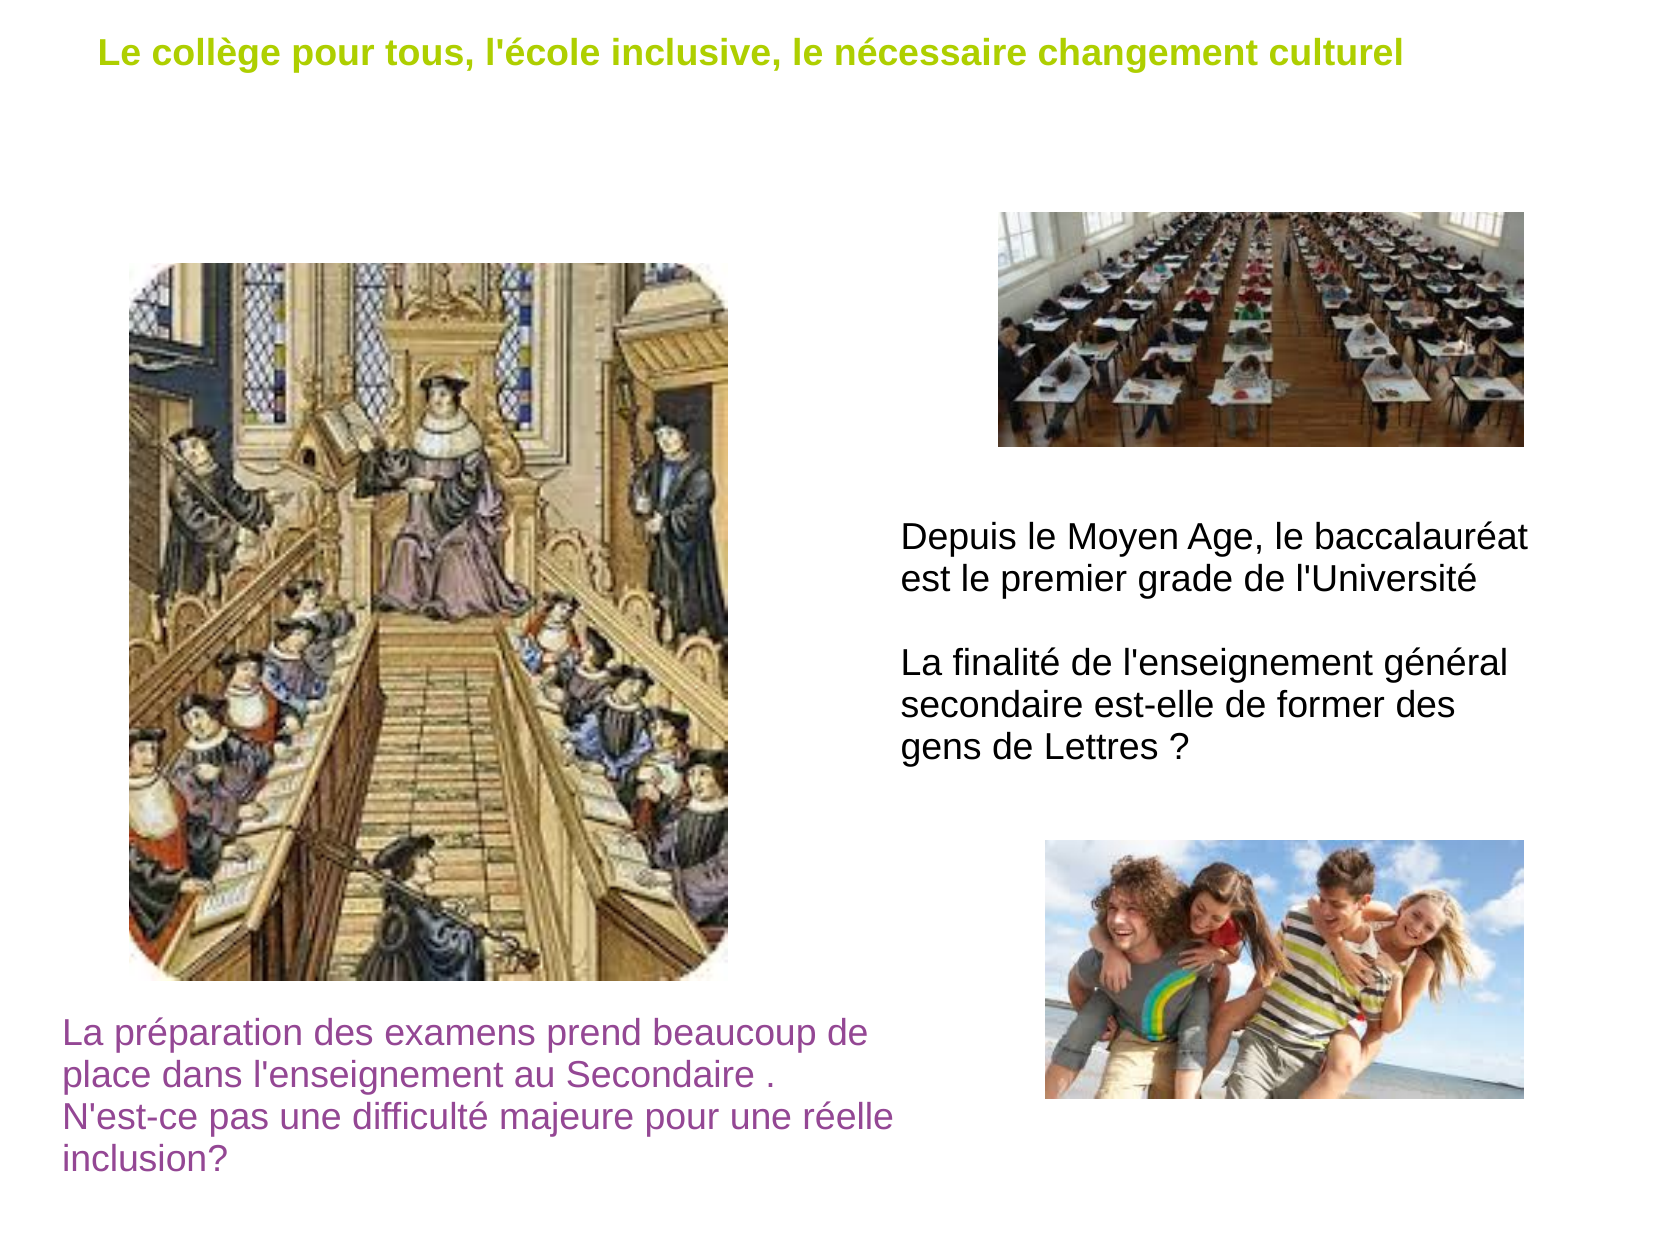

Le collège pour tous, l'école inclusive, le nécessaire changement culturel
Depuis le Moyen Age, le baccalauréat est le premier grade de l'Université
La finalité de l'enseignement général secondaire est-elle de former des gens de Lettres ?
La préparation des examens prend beaucoup de place dans l'enseignement au Secondaire .
N'est-ce pas une difficulté majeure pour une réelle inclusion?